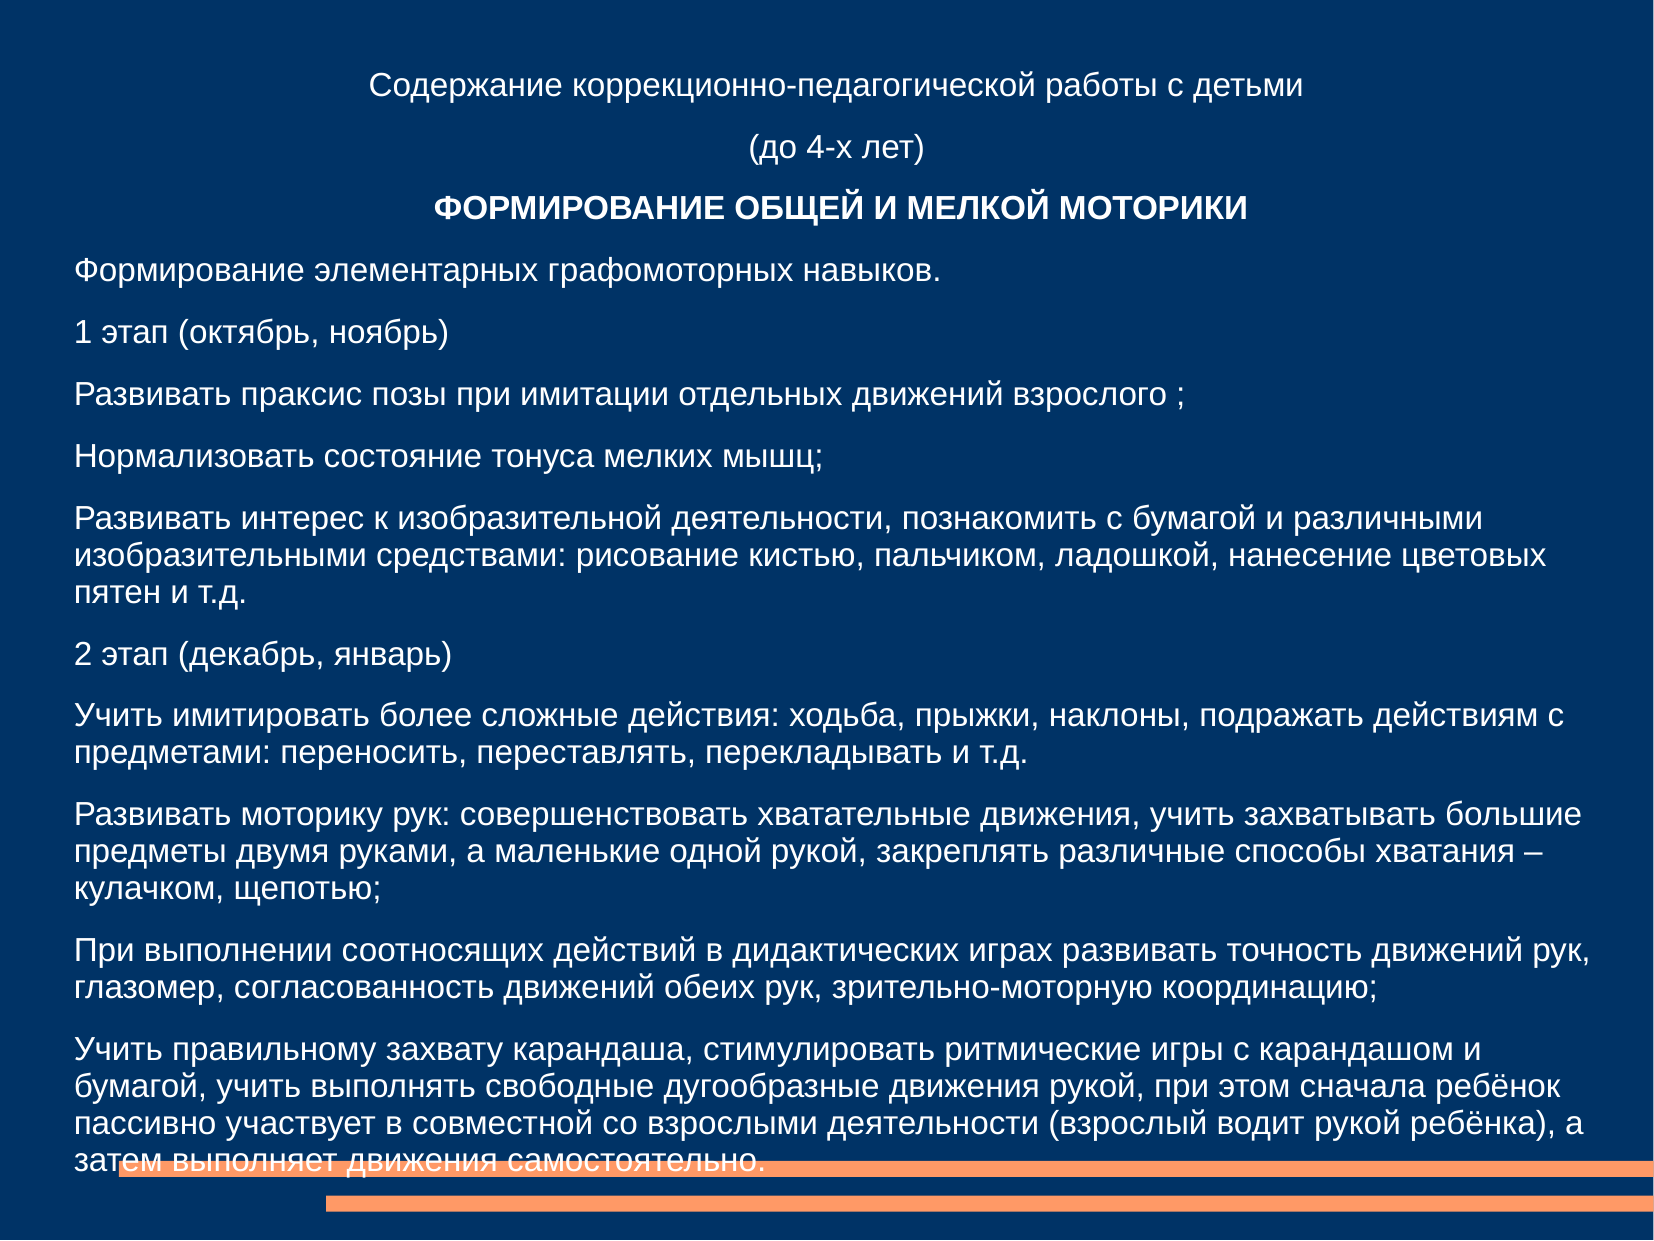

Содержание коррекционно-педагогической работы с детьми
(до 4-х лет)
ФОРМИРОВАНИЕ ОБЩЕЙ И МЕЛКОЙ МОТОРИКИ
Формирование элементарных графомоторных навыков.
1 этап (октябрь, ноябрь)
Развивать праксис позы при имитации отдельных движений взрослого ;
Нормализовать состояние тонуса мелких мышц;
Развивать интерес к изобразительной деятельности, познакомить с бумагой и различными изобразительными средствами: рисование кистью, пальчиком, ладошкой, нанесение цветовых пятен и т.д.
2 этап (декабрь, январь)
Учить имитировать более сложные действия: ходьба, прыжки, наклоны, подражать действиям с предметами: переносить, переставлять, перекладывать и т.д.
Развивать моторику рук: совершенствовать хватательные движения, учить захватывать большие предметы двумя руками, а маленькие одной рукой, закреплять различные способы хватания – кулачком, щепотью;
При выполнении соотносящих действий в дидактических играх развивать точность движений рук, глазомер, согласованность движений обеих рук, зрительно-моторную координацию;
Учить правильному захвату карандаша, стимулировать ритмические игры с карандашом и бумагой, учить выполнять свободные дугообразные движения рукой, при этом сначала ребёнок пассивно участвует в совместной со взрослыми деятельности (взрослый водит рукой ребёнка), а затем выполняет движения самостоятельно.
#